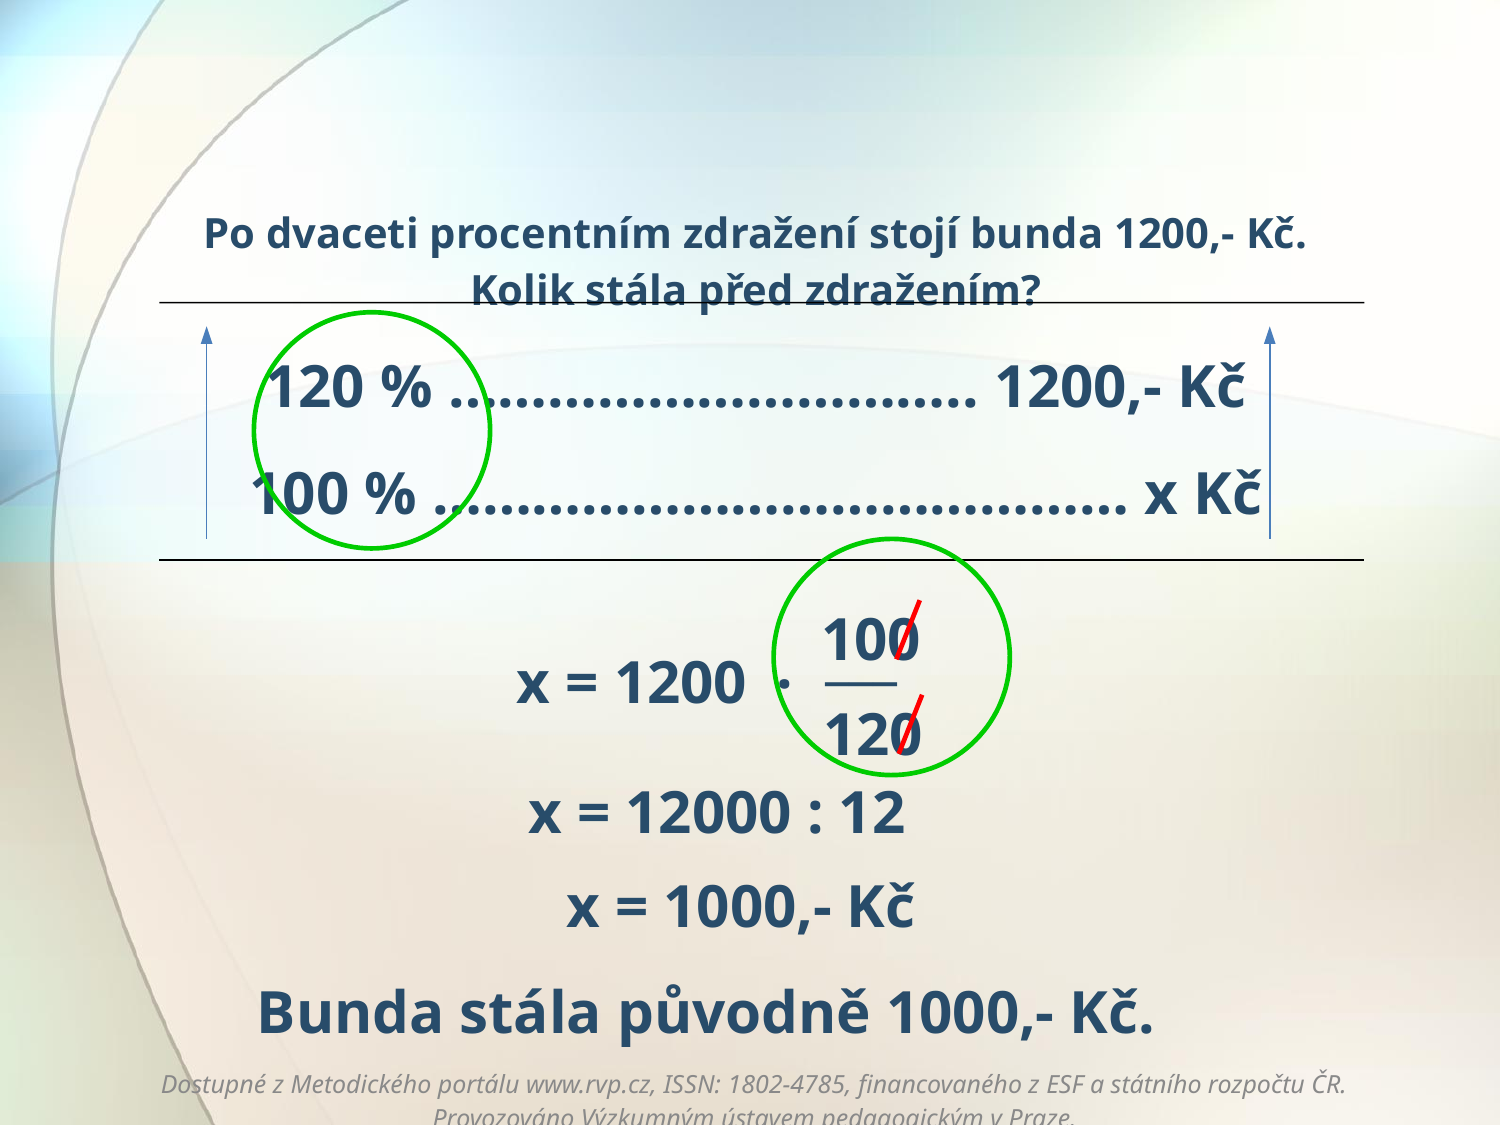

Po dvaceti procentním zdražení stojí bunda 1200,- Kč. Kolik stála před zdražením?
120 % ………………………….. 1200,- Kč
100 % …………………………………… x Kč
100
___
.
x = 1200
120
x = 12000 : 12
x = 1000,- Kč
Bunda stála původně 1000,- Kč.